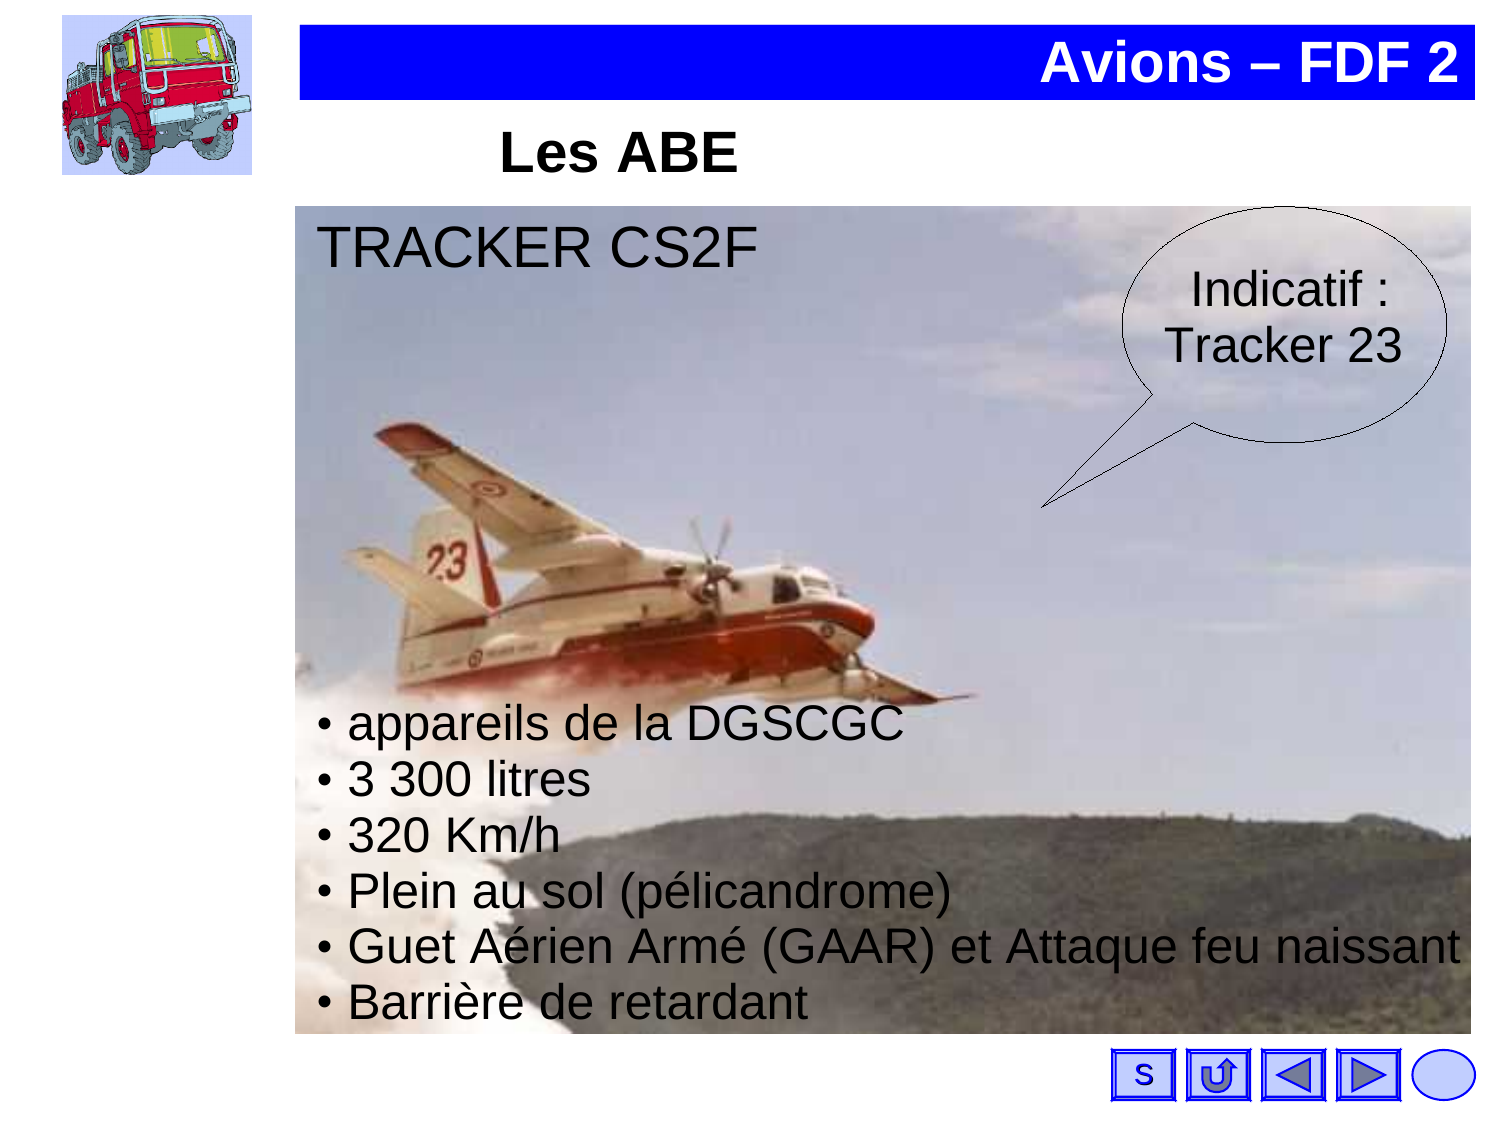

Avions – FDF 2
Les ABE
TRACKER CS2F
Indicatif : Tracker 23
 appareils de la DGSCGC
 3 300 litres
 320 Km/h
 Plein au sol (pélicandrome)
 Guet Aérien Armé (GAAR) et Attaque feu naissant
 Barrière de retardant